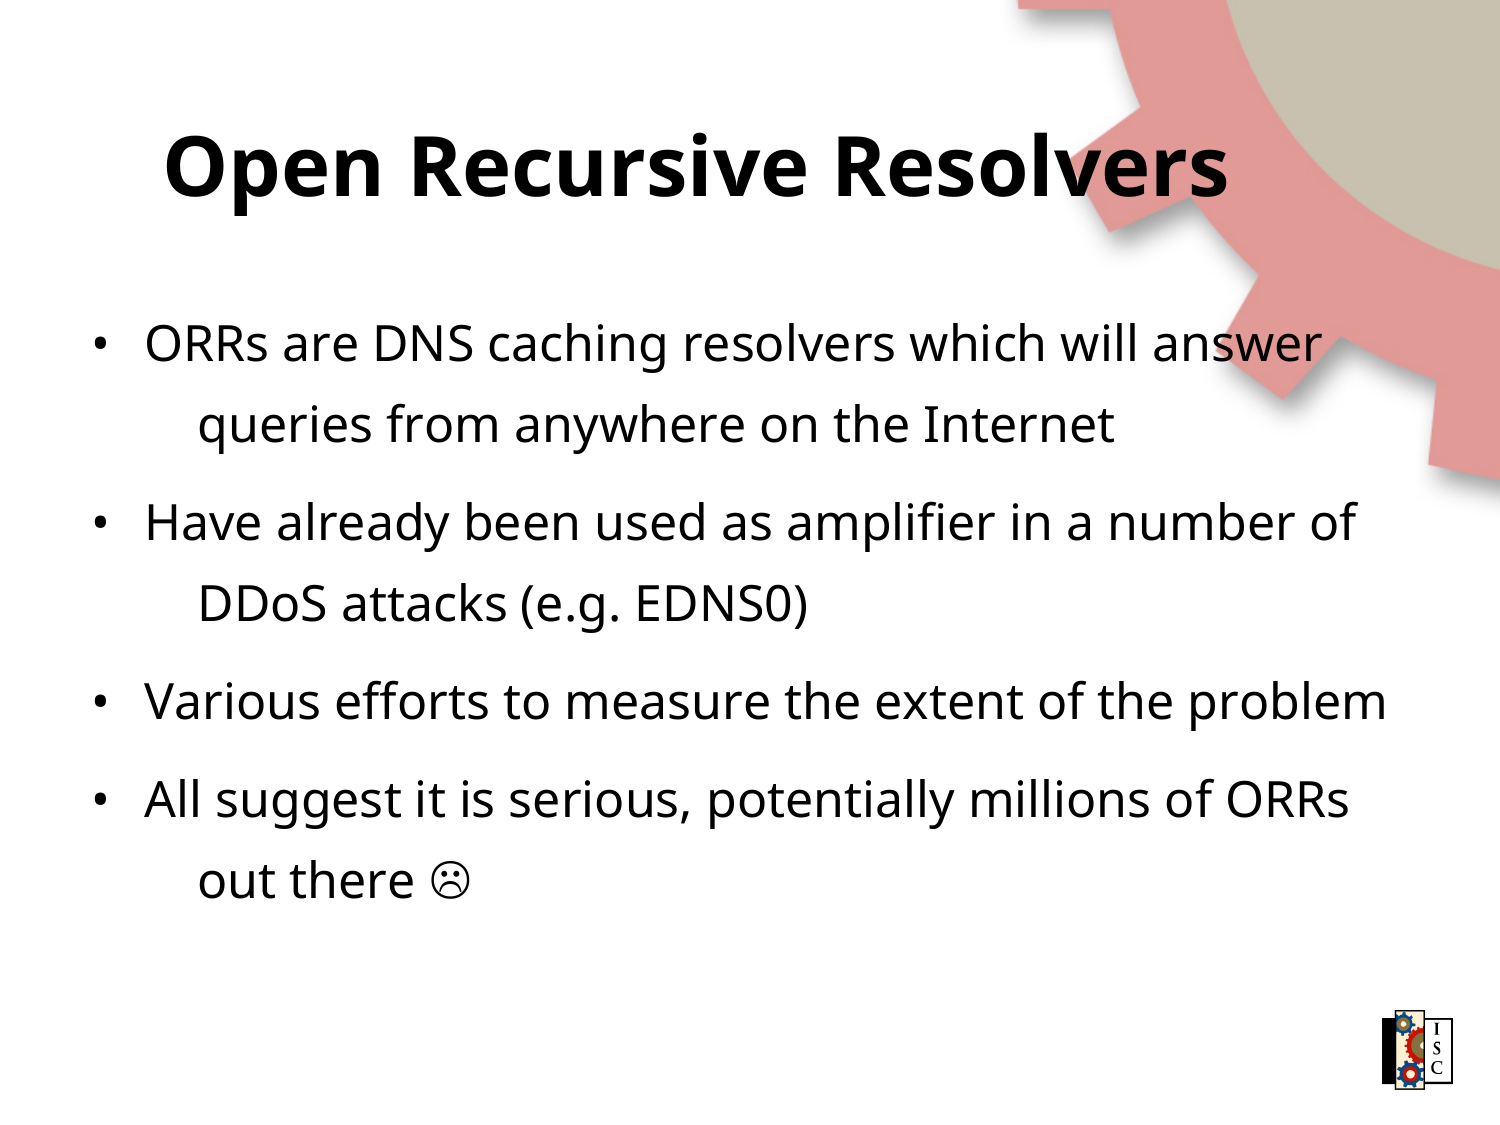

# Open Recursive Resolvers
ORRs are DNS caching resolvers which will answer queries from anywhere on the Internet
Have already been used as amplifier in a number of DDoS attacks (e.g. EDNS0)
Various efforts to measure the extent of the problem
All suggest it is serious, potentially millions of ORRs out there 